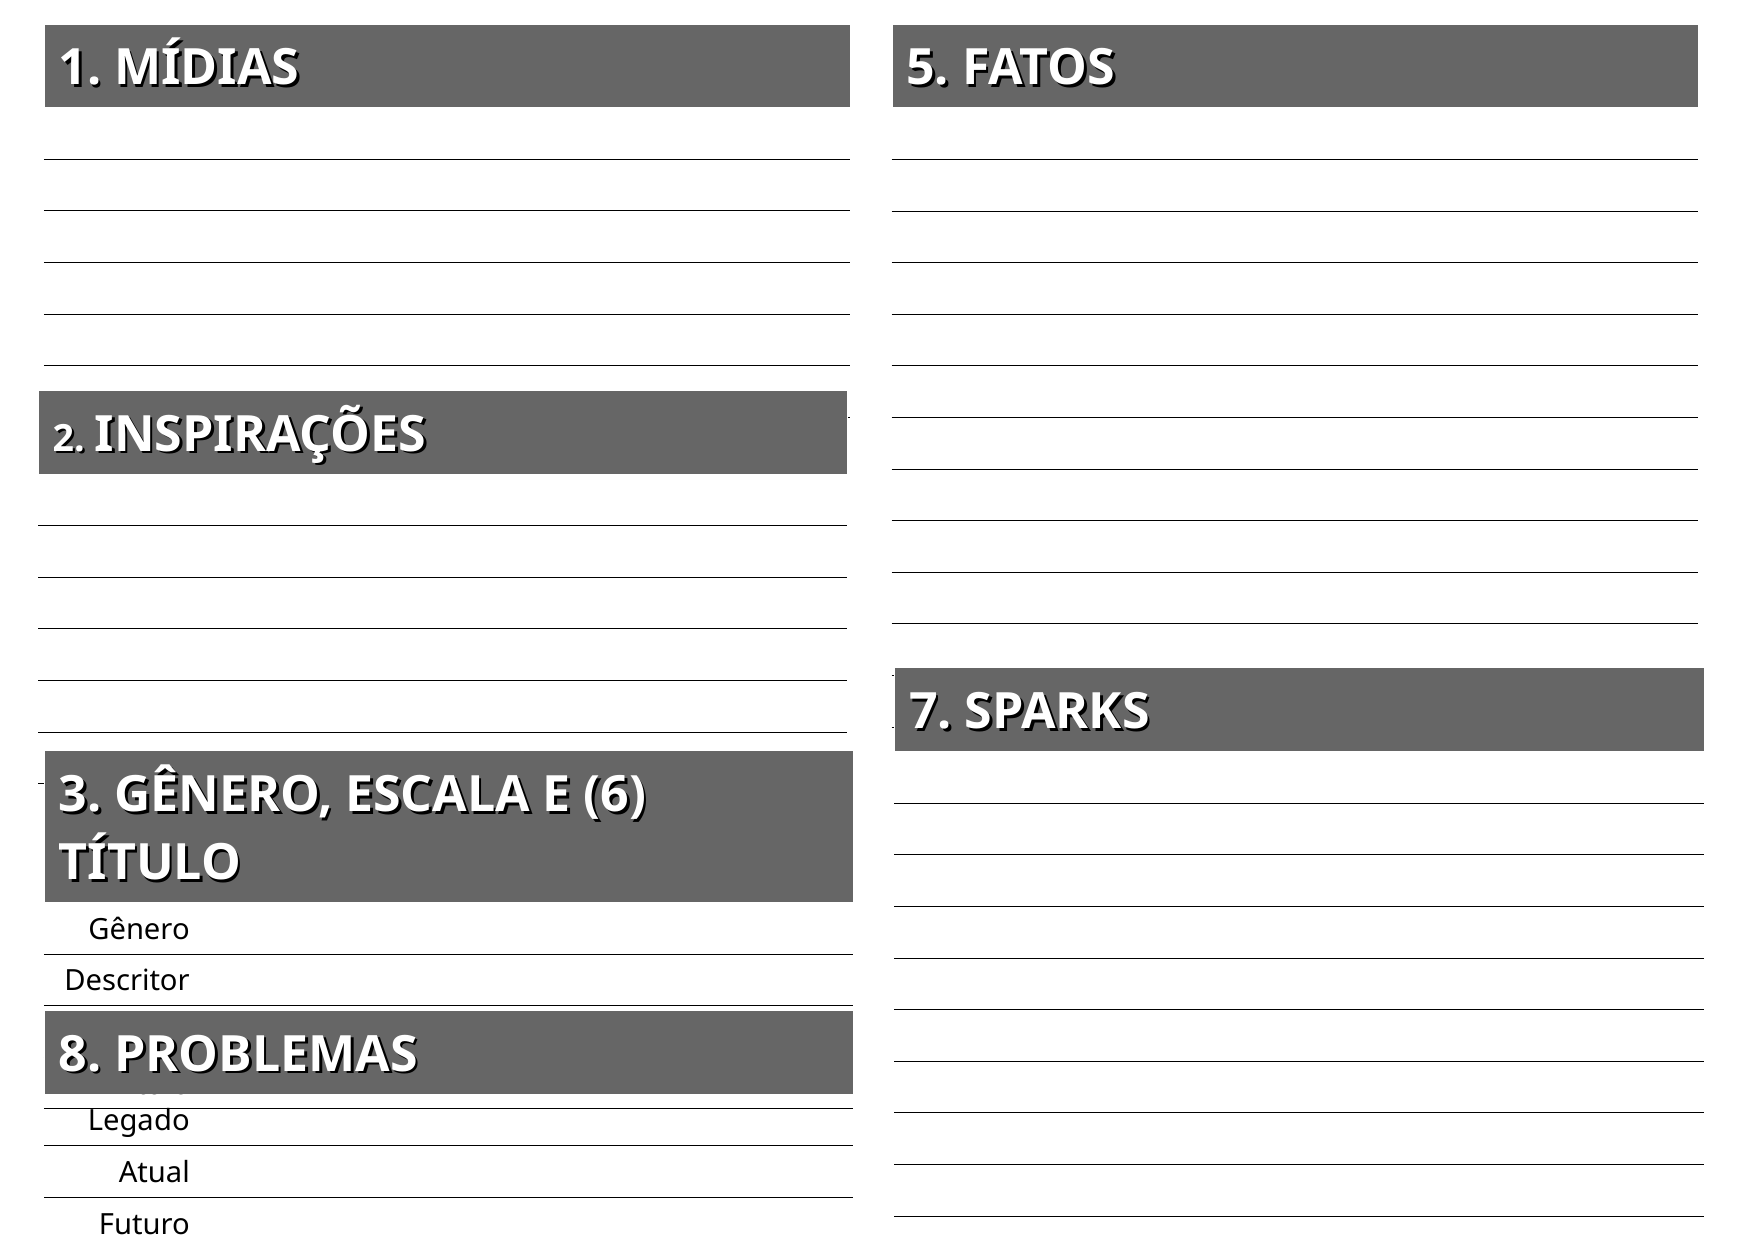

| 1. Mídias |
| --- |
| |
| |
| |
| |
| |
| |
| 5. Fatos |
| --- |
| |
| |
| |
| |
| |
| |
| |
| |
| |
| |
| |
| |
| 2. Inspirações |
| --- |
| |
| |
| |
| |
| |
| |
| 7. SPARKS |
| --- |
| |
| |
| |
| |
| |
| |
| |
| |
| |
| |
| 3. Gênero, Escala e (6) Título | |
| --- | --- |
| Gênero | |
| Descritor | |
| Escala | |
| Título | |
| 8. Problemas | |
| --- | --- |
| Legado | |
| Atual | |
| Futuro | |